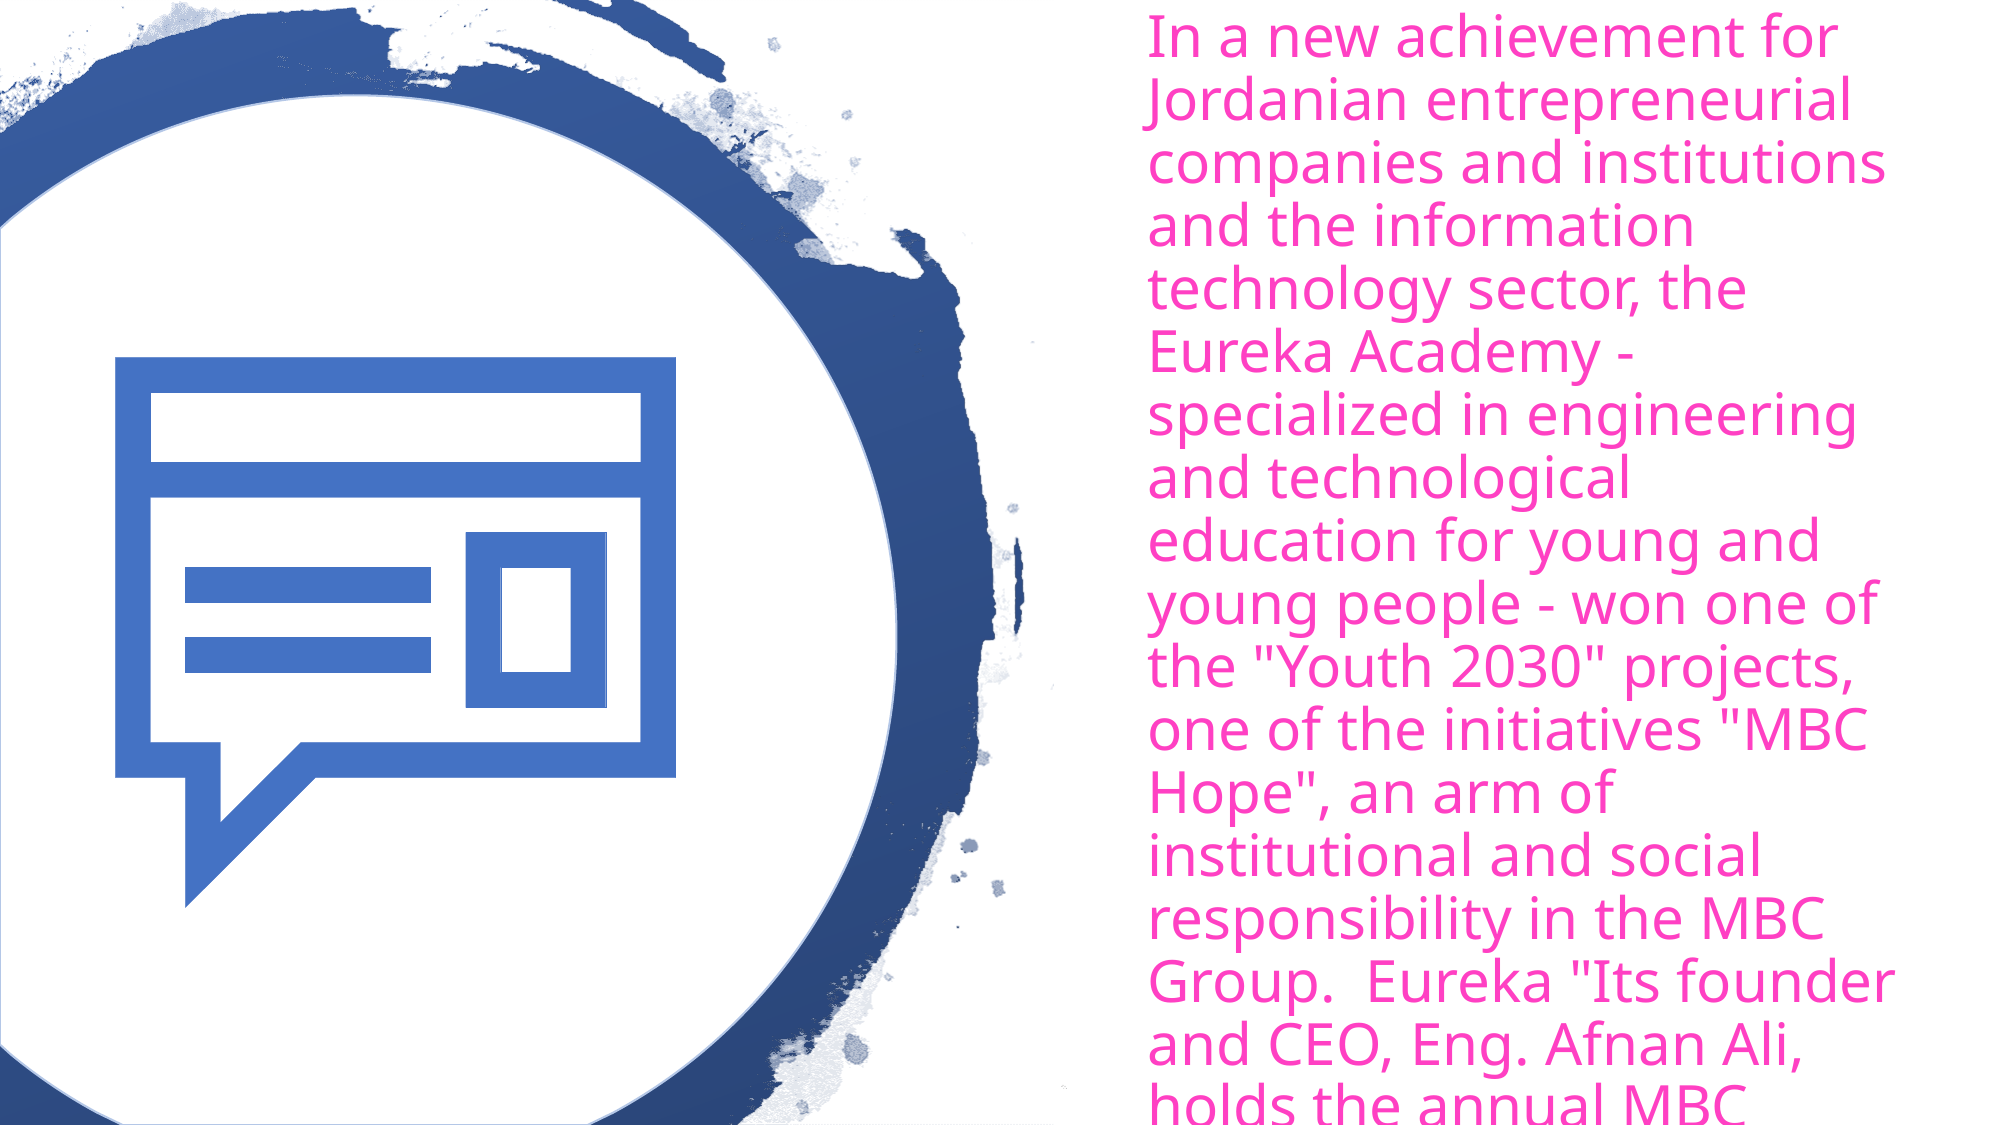

# In a new achievement for Jordanian entrepreneurial companies and institutions and the information technology sector, the Eureka Academy - specialized in engineering and technological education for young and young people - won one of the "Youth 2030" projects, one of the initiatives "MBC Hope", an arm of institutional and social responsibility in the MBC Group.  Eureka "Its founder and CEO, Eng. Afnan Ali, holds the annual MBC Awards for Hope", which for this year has been titled "Youth 2030", in Dubai.